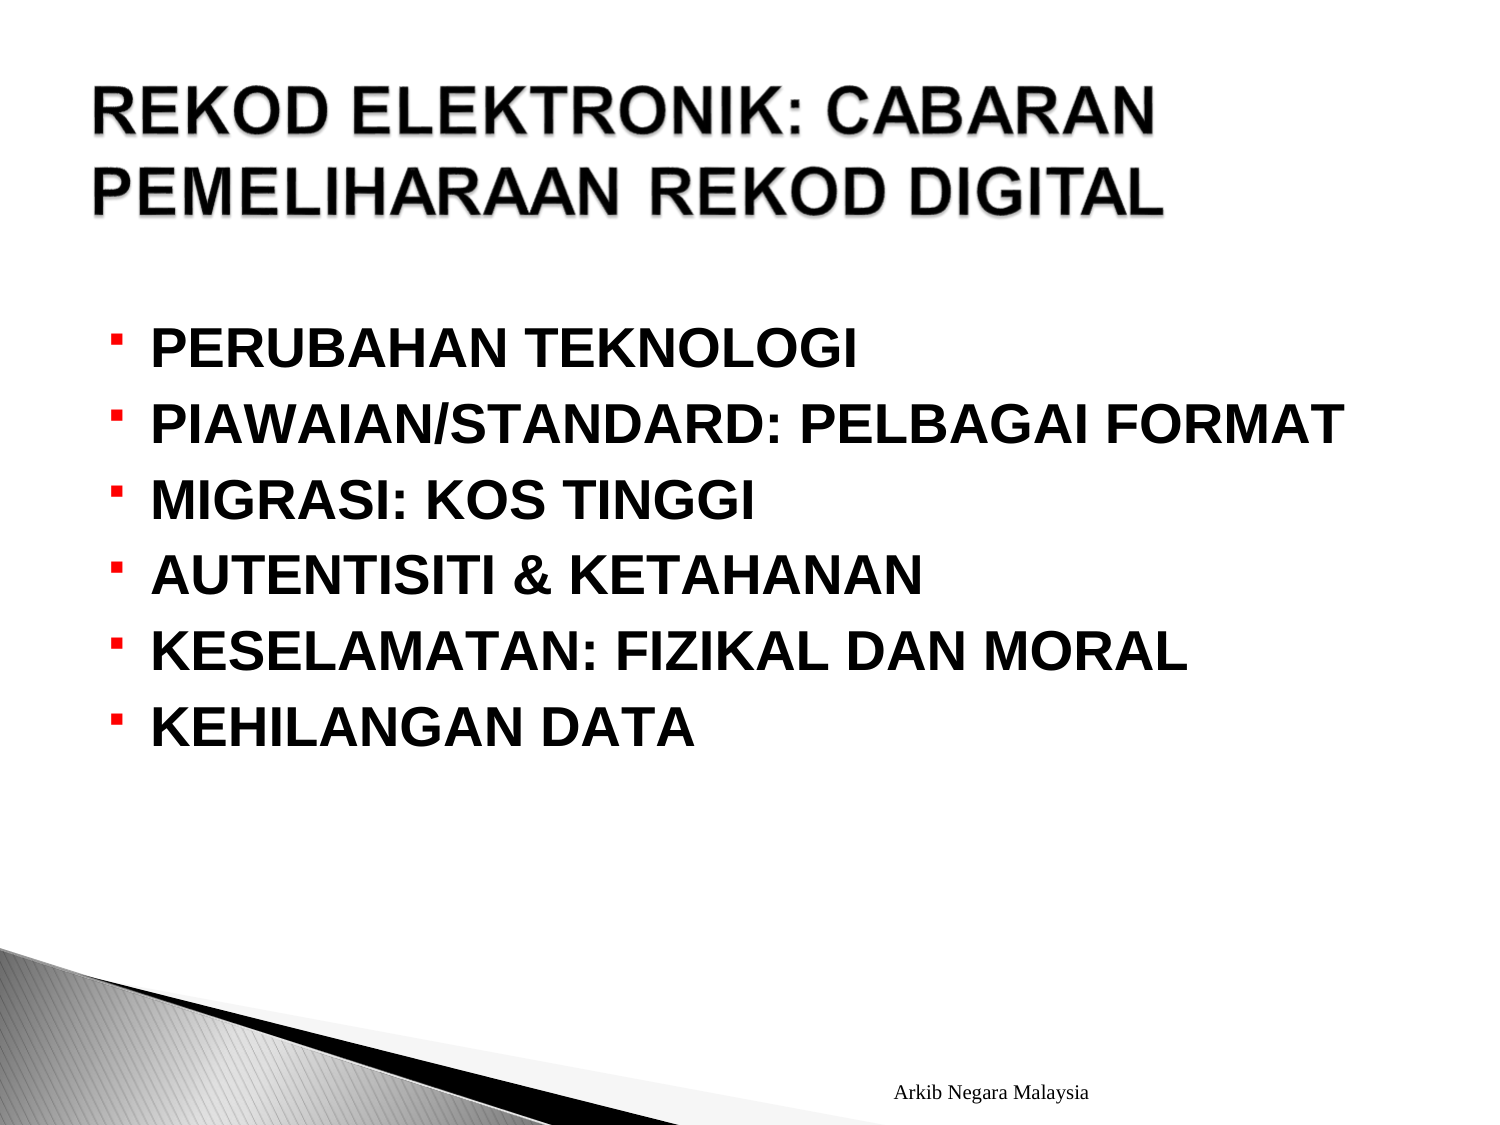

# PERUBAHAN TEKNOLOGI
PIAWAIAN/STANDARD: PELBAGAI FORMAT
MIGRASI: KOS TINGGI
AUTENTISITI & KETAHANAN
KESELAMATAN: FIZIKAL DAN MORAL
KEHILANGAN DATA
Arkib Negara Malaysia